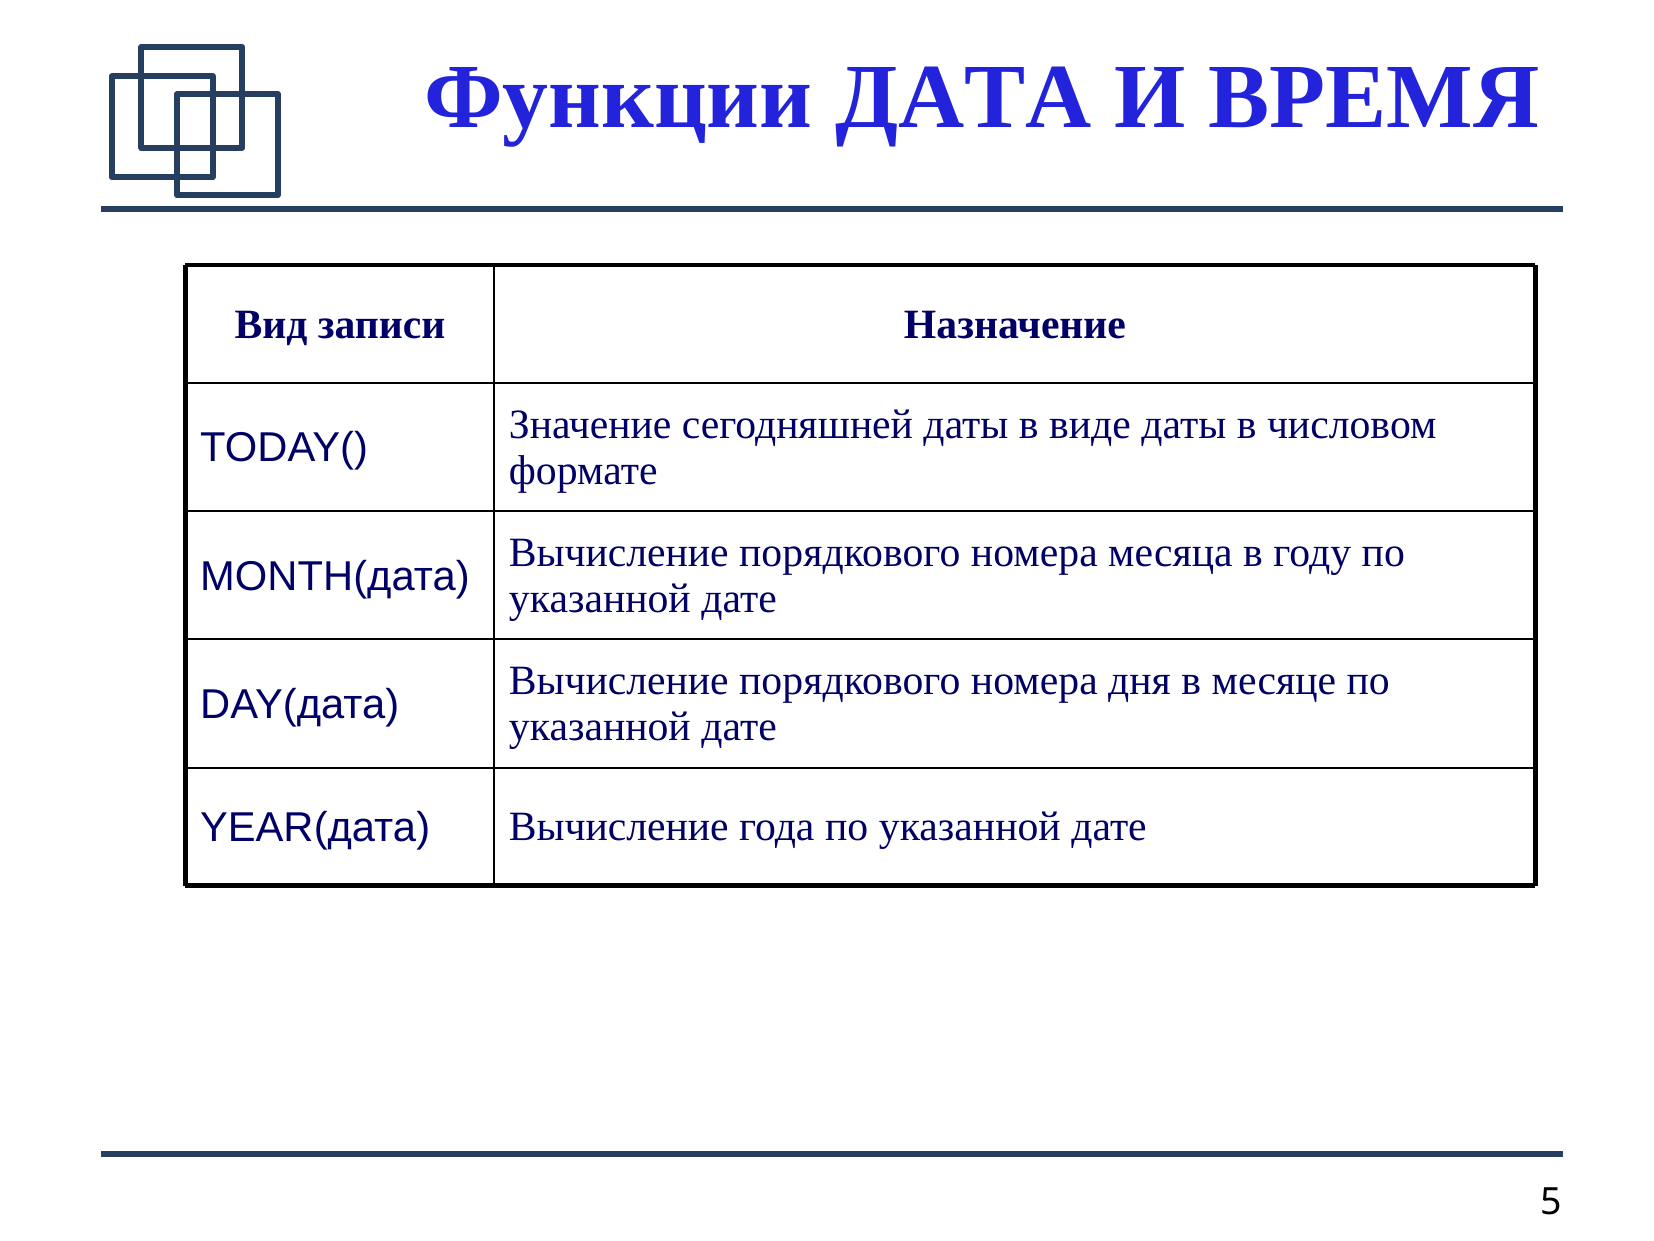

Функции ДАТА И ВРЕМЯ
Вид записи
Назначение
TODAY()
Значение сегодняшней даты в виде даты в числовом формате
MONTH(дата)
Вычисление порядкового номера месяца в году по указанной дате
DAY(дата)
Вычисление порядкового номера дня в месяце по указанной дате
YEAR(дата)
Вычисление года по указанной дате